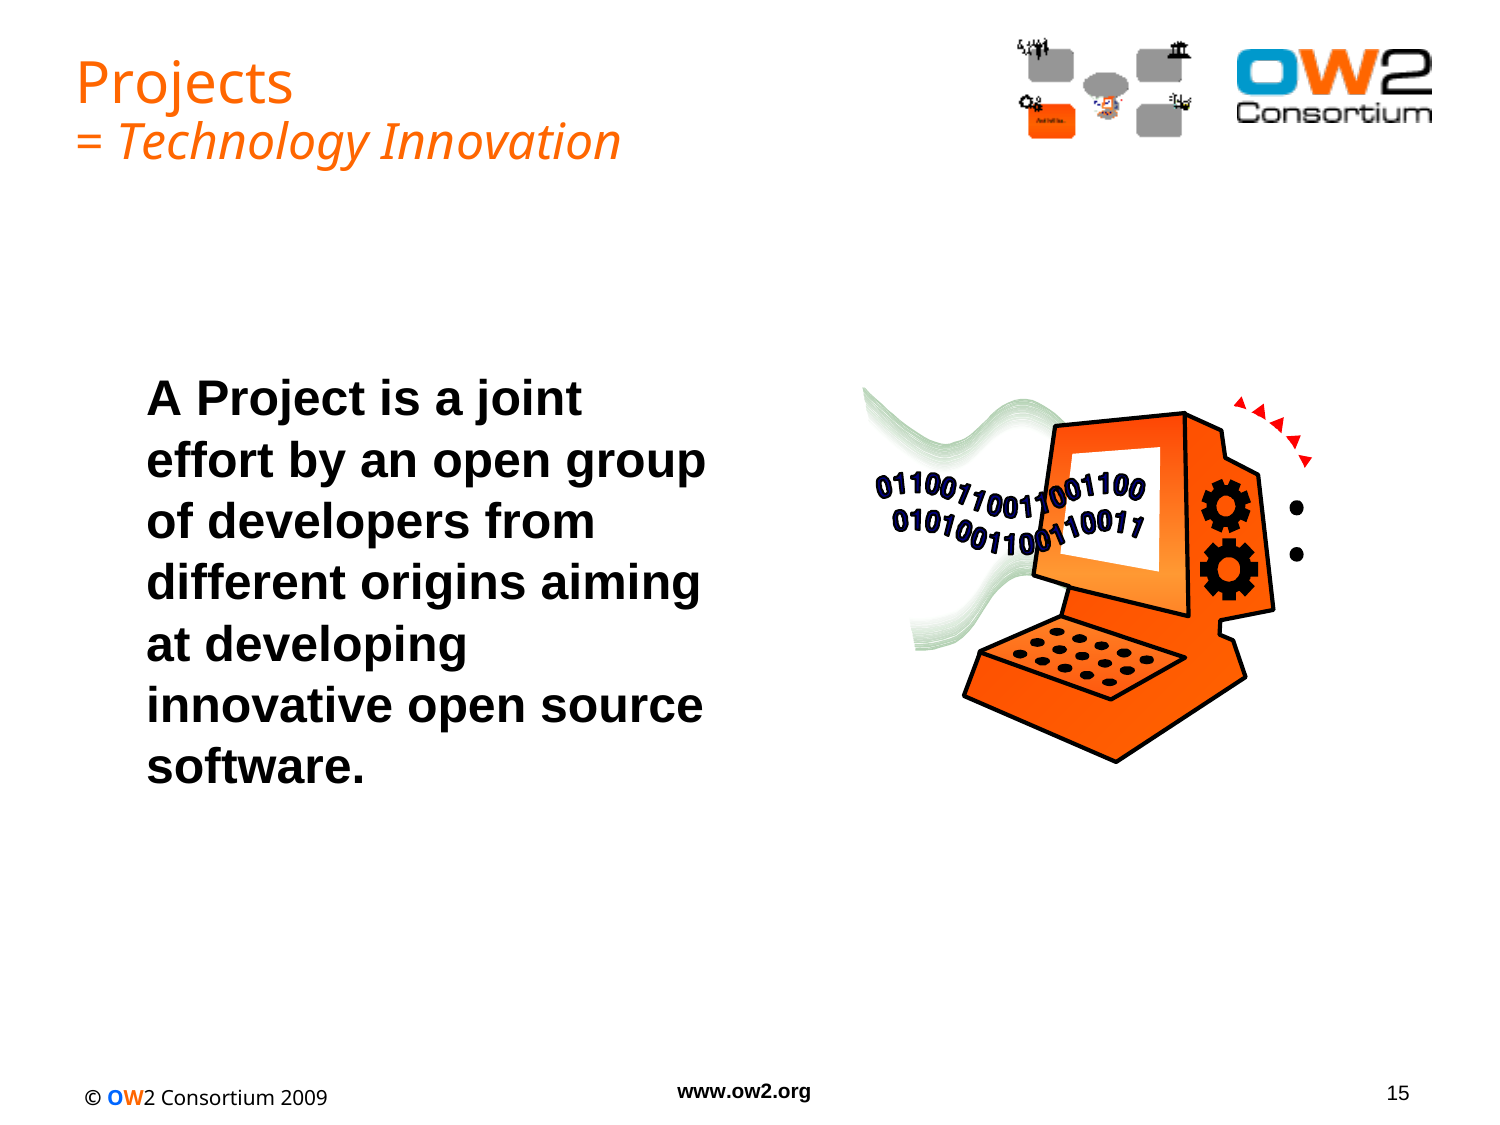

# Projects = Technology Innovation
A Project is a joint effort by an open group of developers from different origins aiming at developing innovative open source software.
15